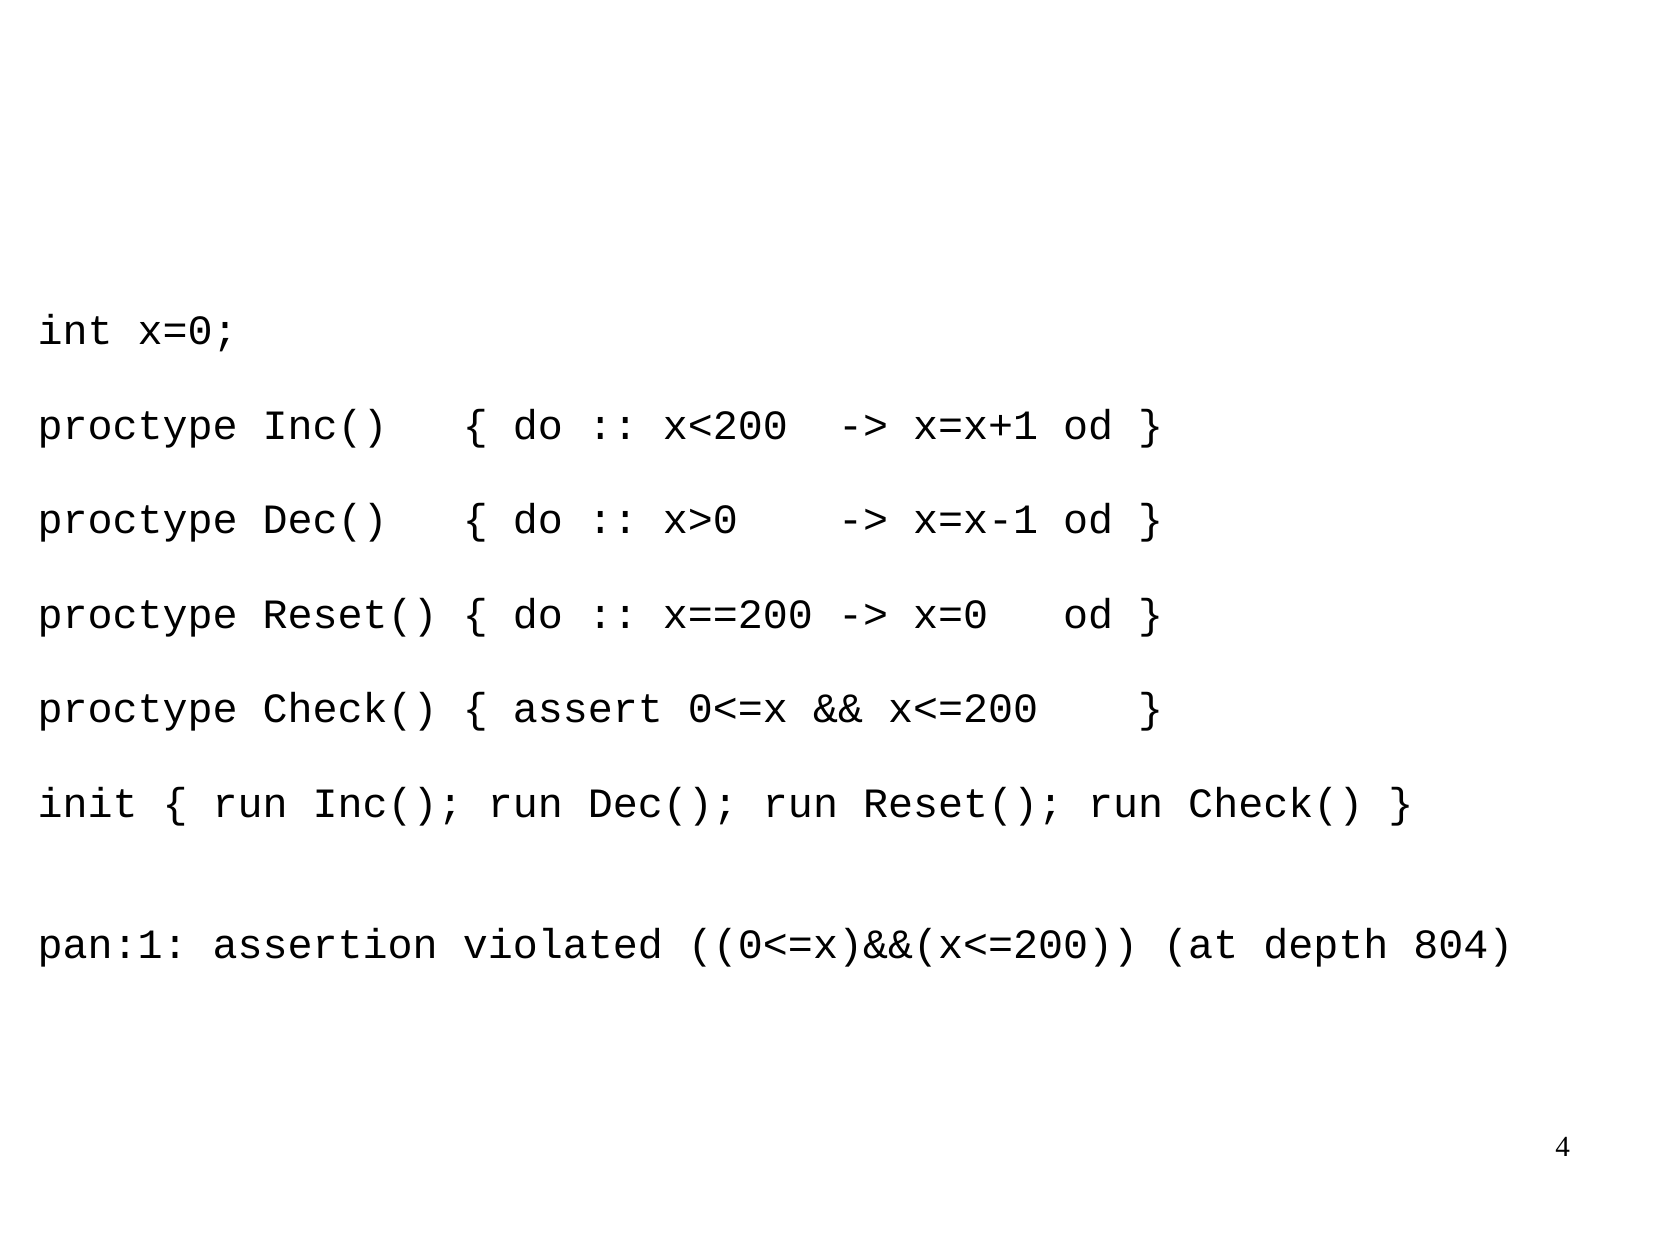

# int x=0;
proctype Inc() { do :: x<200 -> x=x+1 od }
proctype Dec() { do :: x>0 -> x=x-1 od }
proctype Reset() { do :: x==200 -> x=0 od }
proctype Check() { assert 0<=x && x<=200 }
init { run Inc(); run Dec(); run Reset(); run Check() }
pan:1: assertion violated ((0<=x)&&(x<=200)) (at depth 804)
4